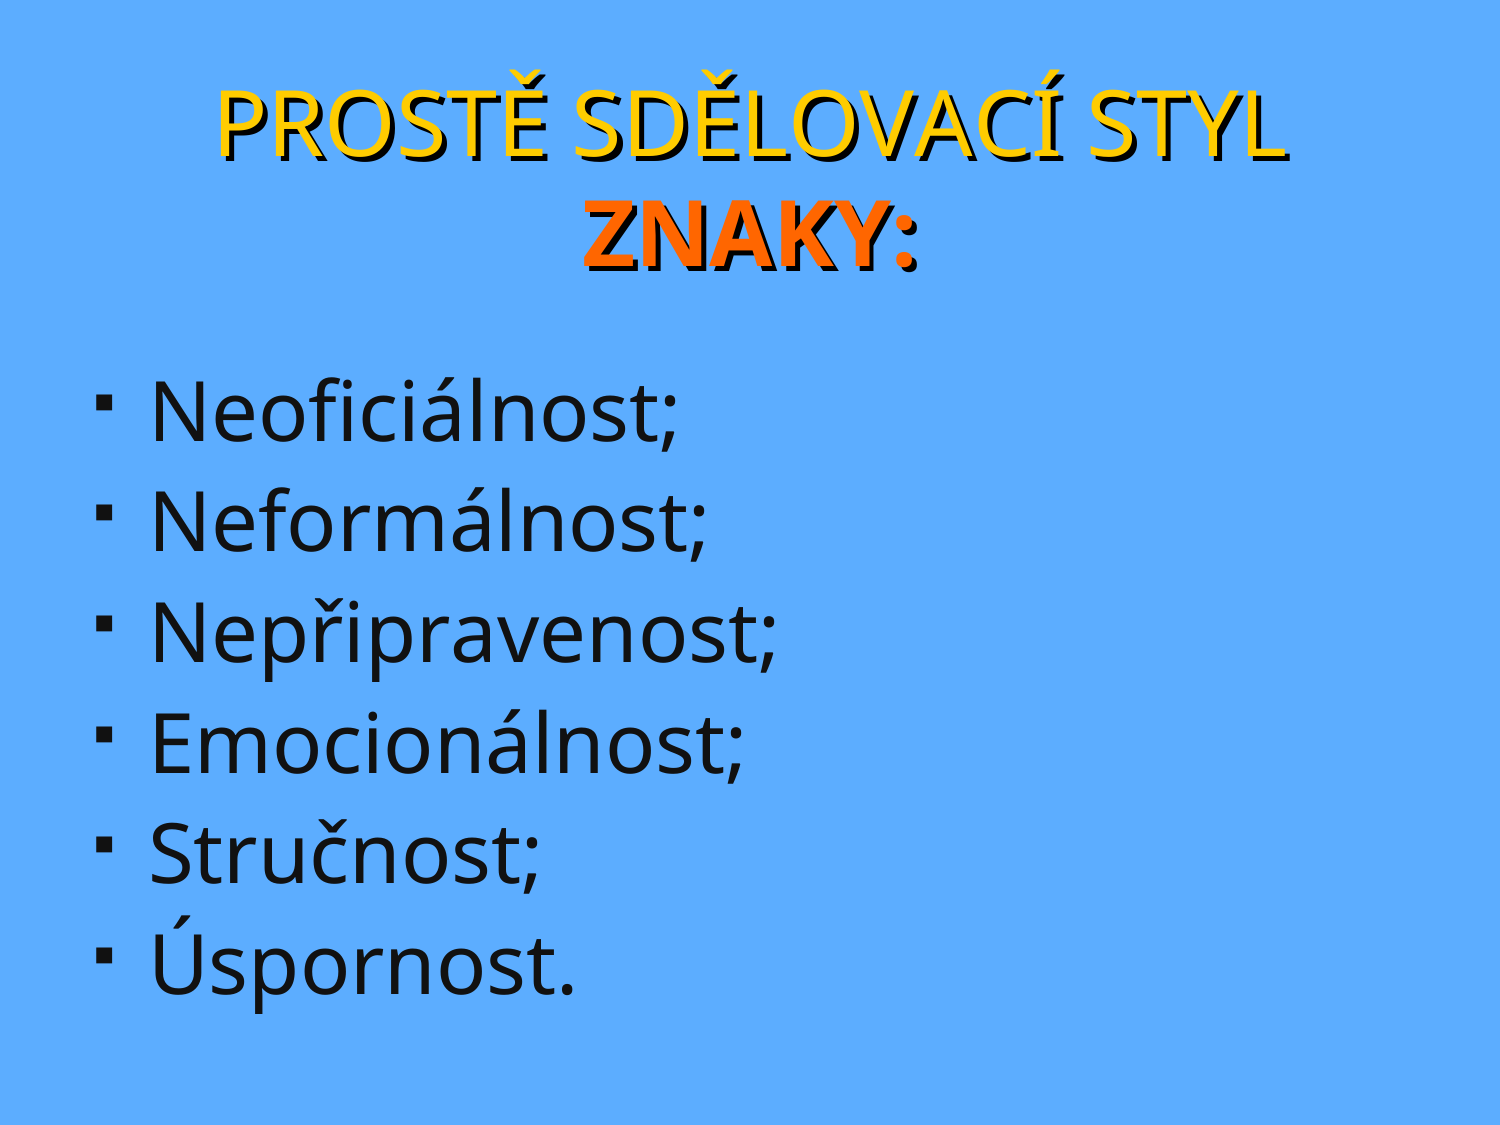

# PROSTĚ SDĚLOVACÍ STYL ZNAKY:
Neoficiálnost;
Neformálnost;
Nepřipravenost;
Emocionálnost;
Stručnost;
Úspornost.